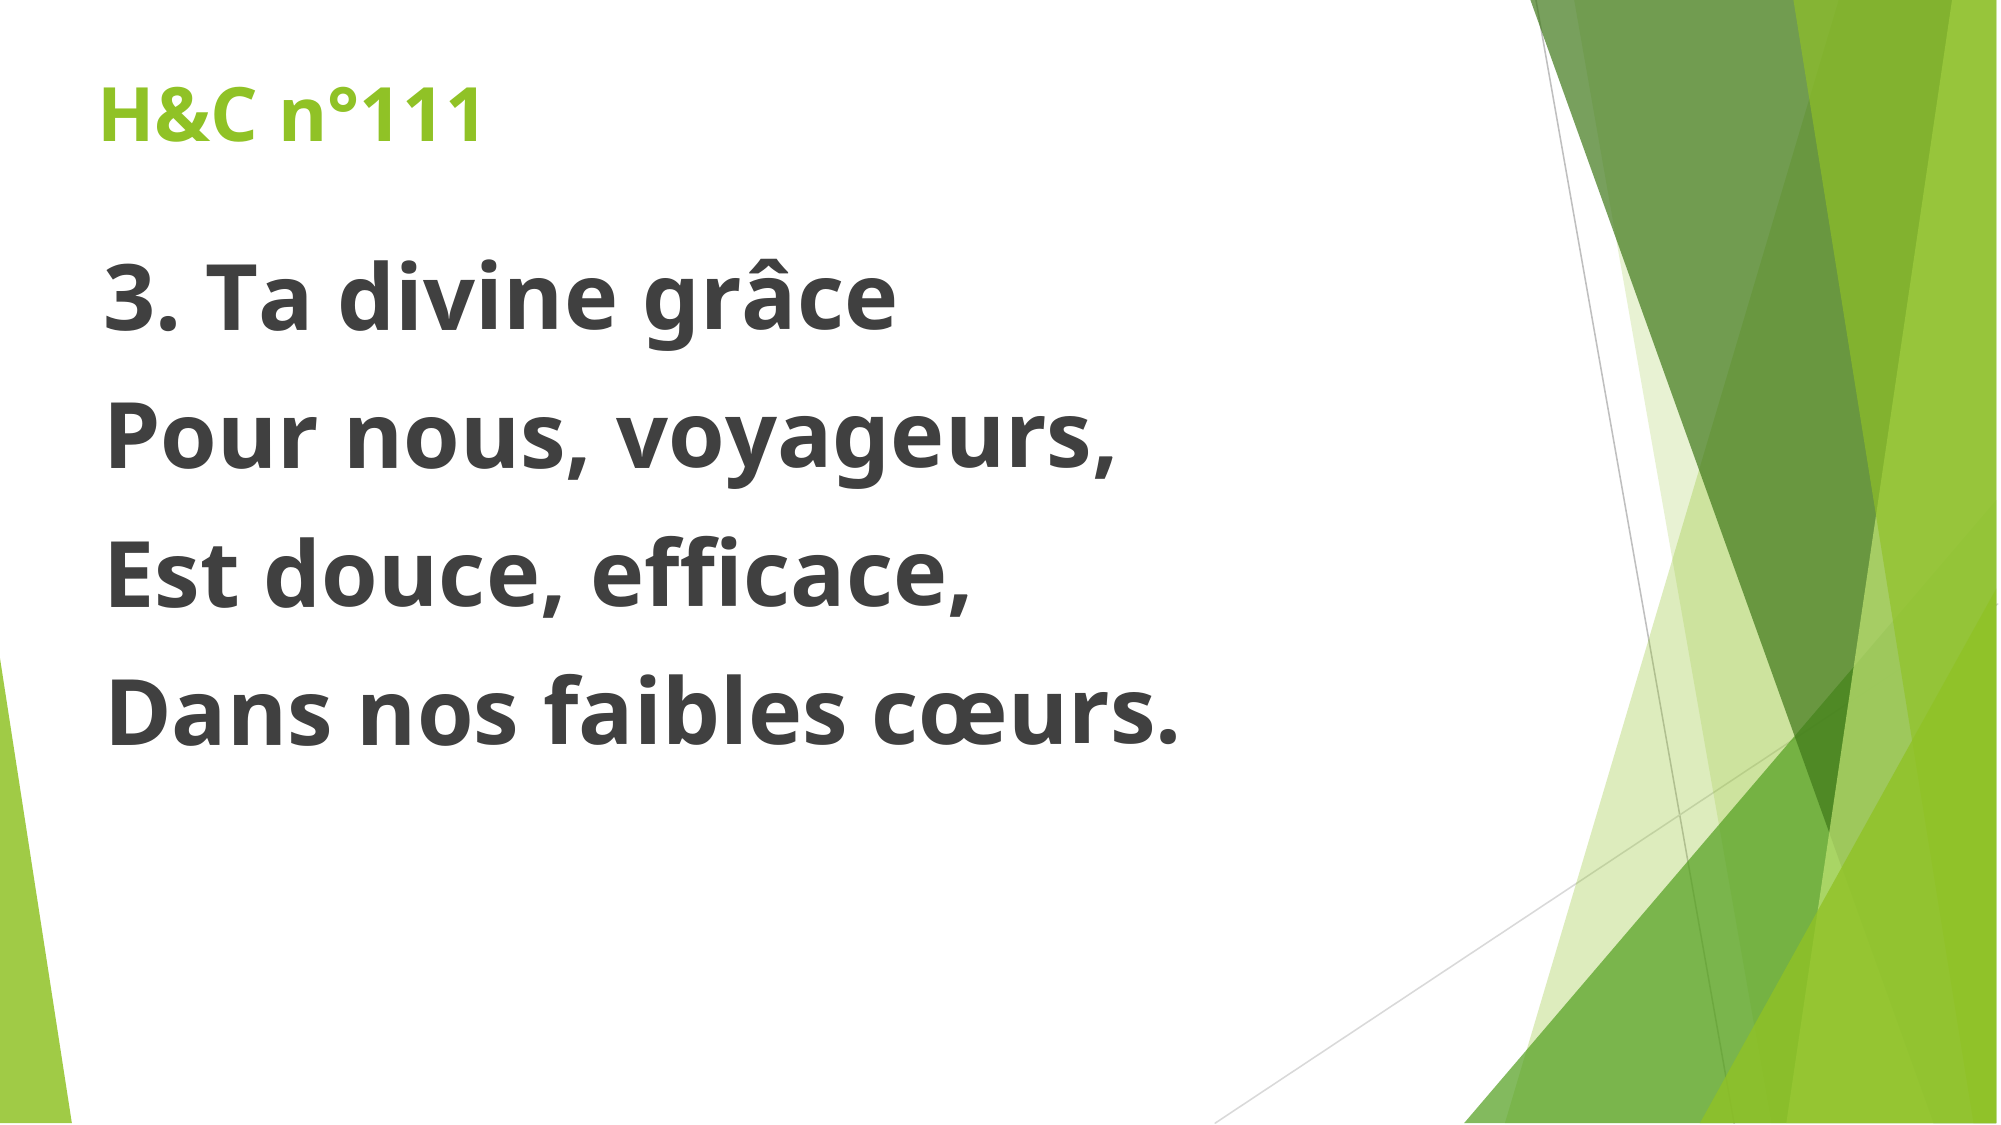

H&C n°111
3. Ta divine grâce
Pour nous, voyageurs,
Est douce, efficace,
Dans nos faibles cœurs.